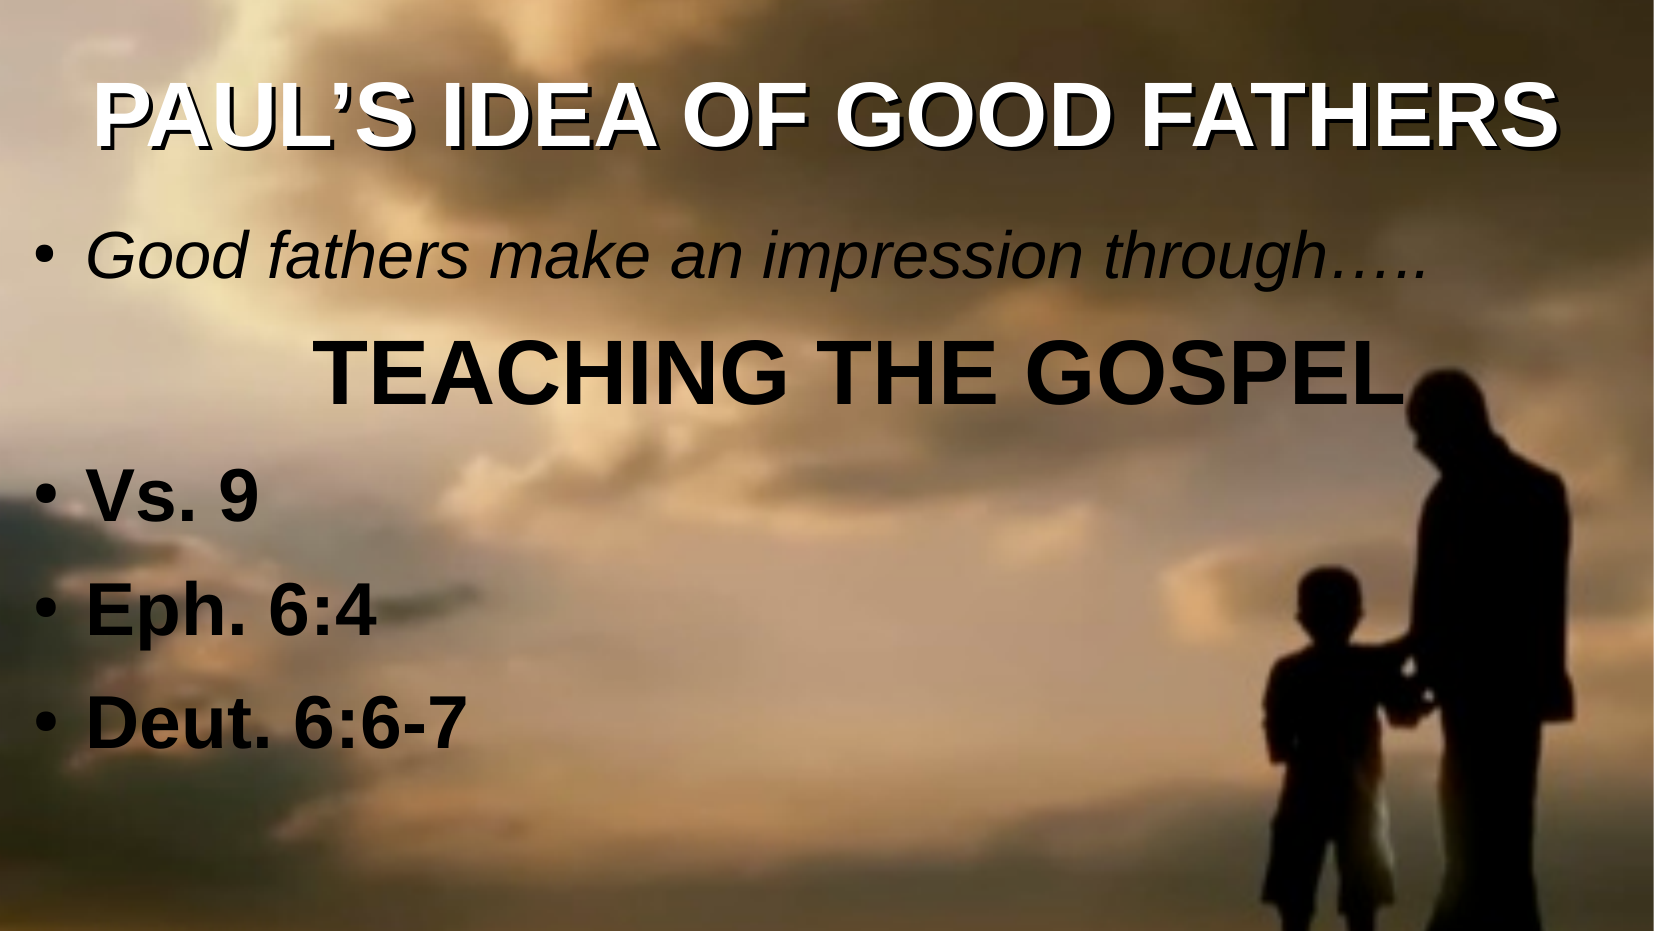

# PAUL’S IDEA OF GOOD FATHERS
Good fathers make an impression through…..
TEACHING THE GOSPEL
Vs. 9
Eph. 6:4
Deut. 6:6-7